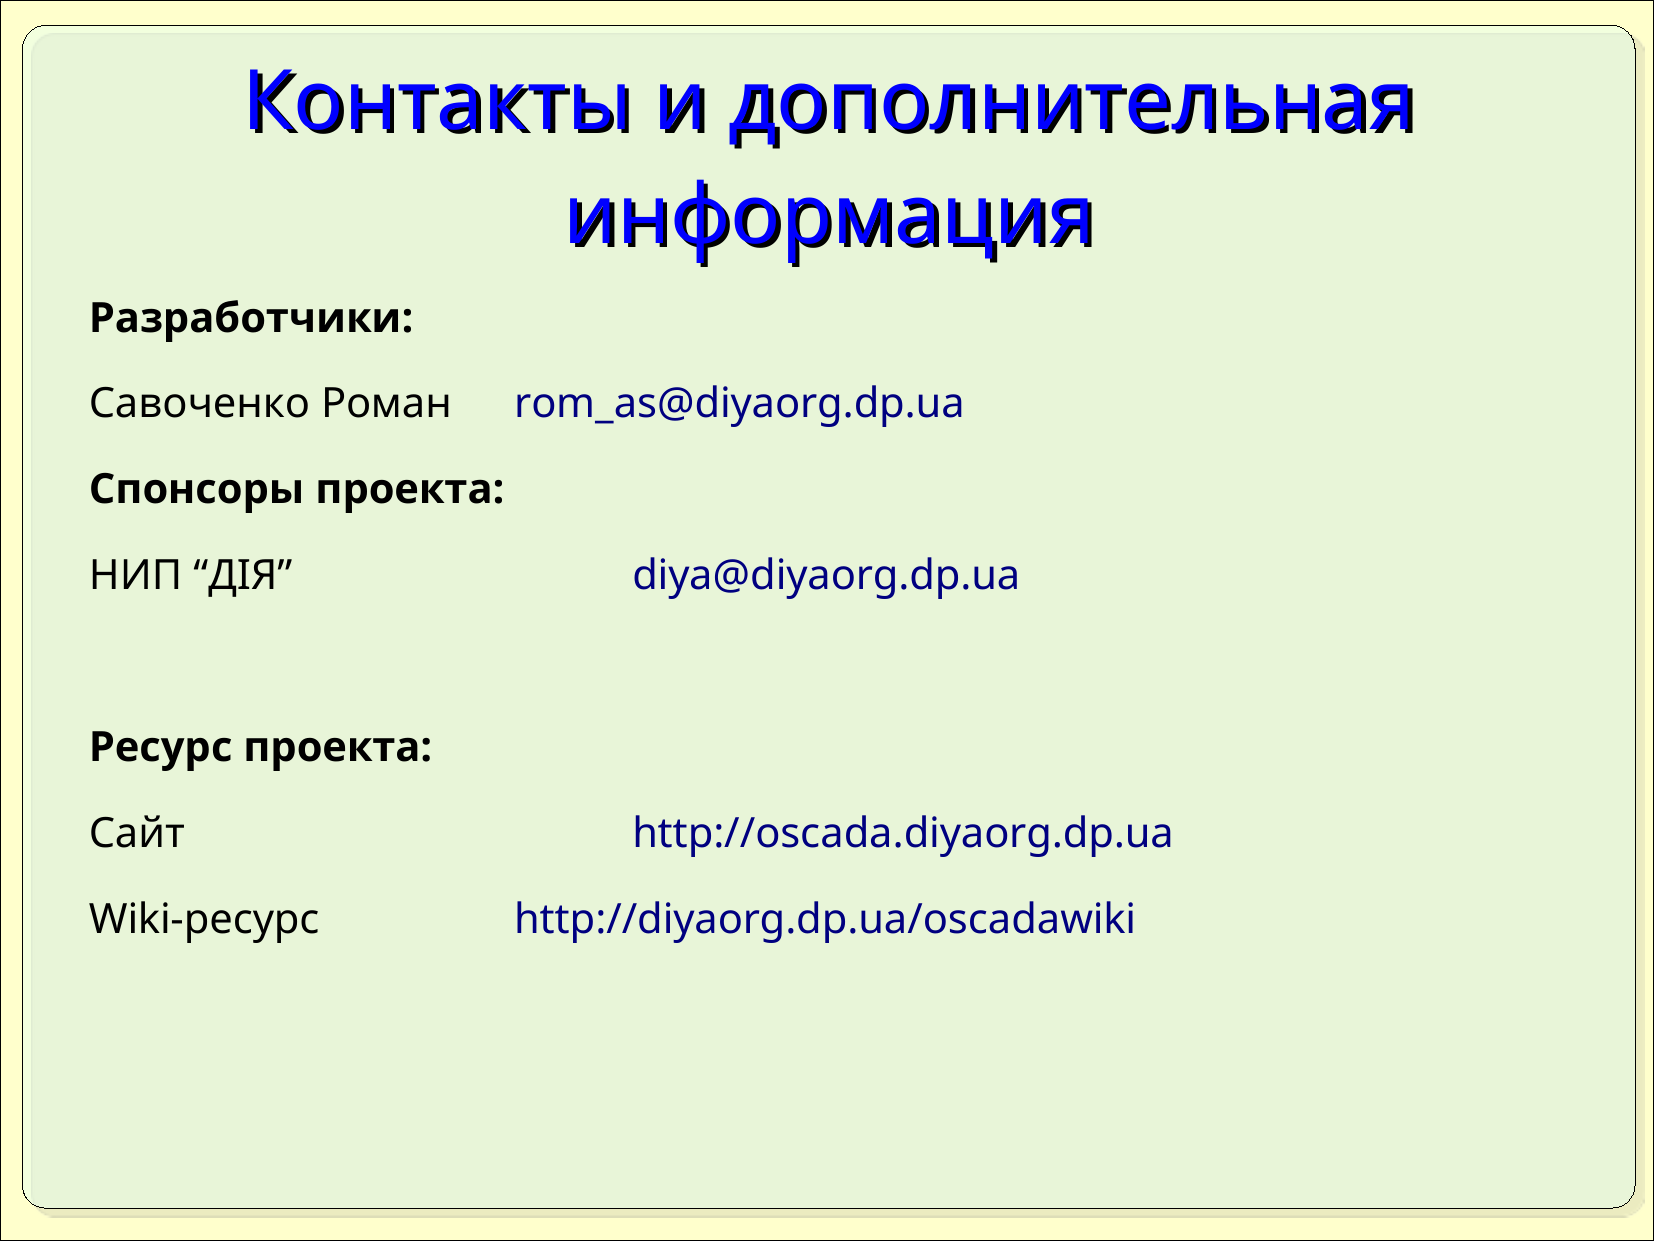

Контакты и дополнительная информация
# Разработчики:
Савоченко Роман	rom_as@diyaorg.dp.ua
Спонсоры проекта:
НИП “ДIЯ”			diya@diyaorg.dp.ua
Ресурс проекта:
Сайт				http://oscada.diyaorg.dp.ua
Wiki-ресурс		http://diyaorg.dp.ua/oscadawiki